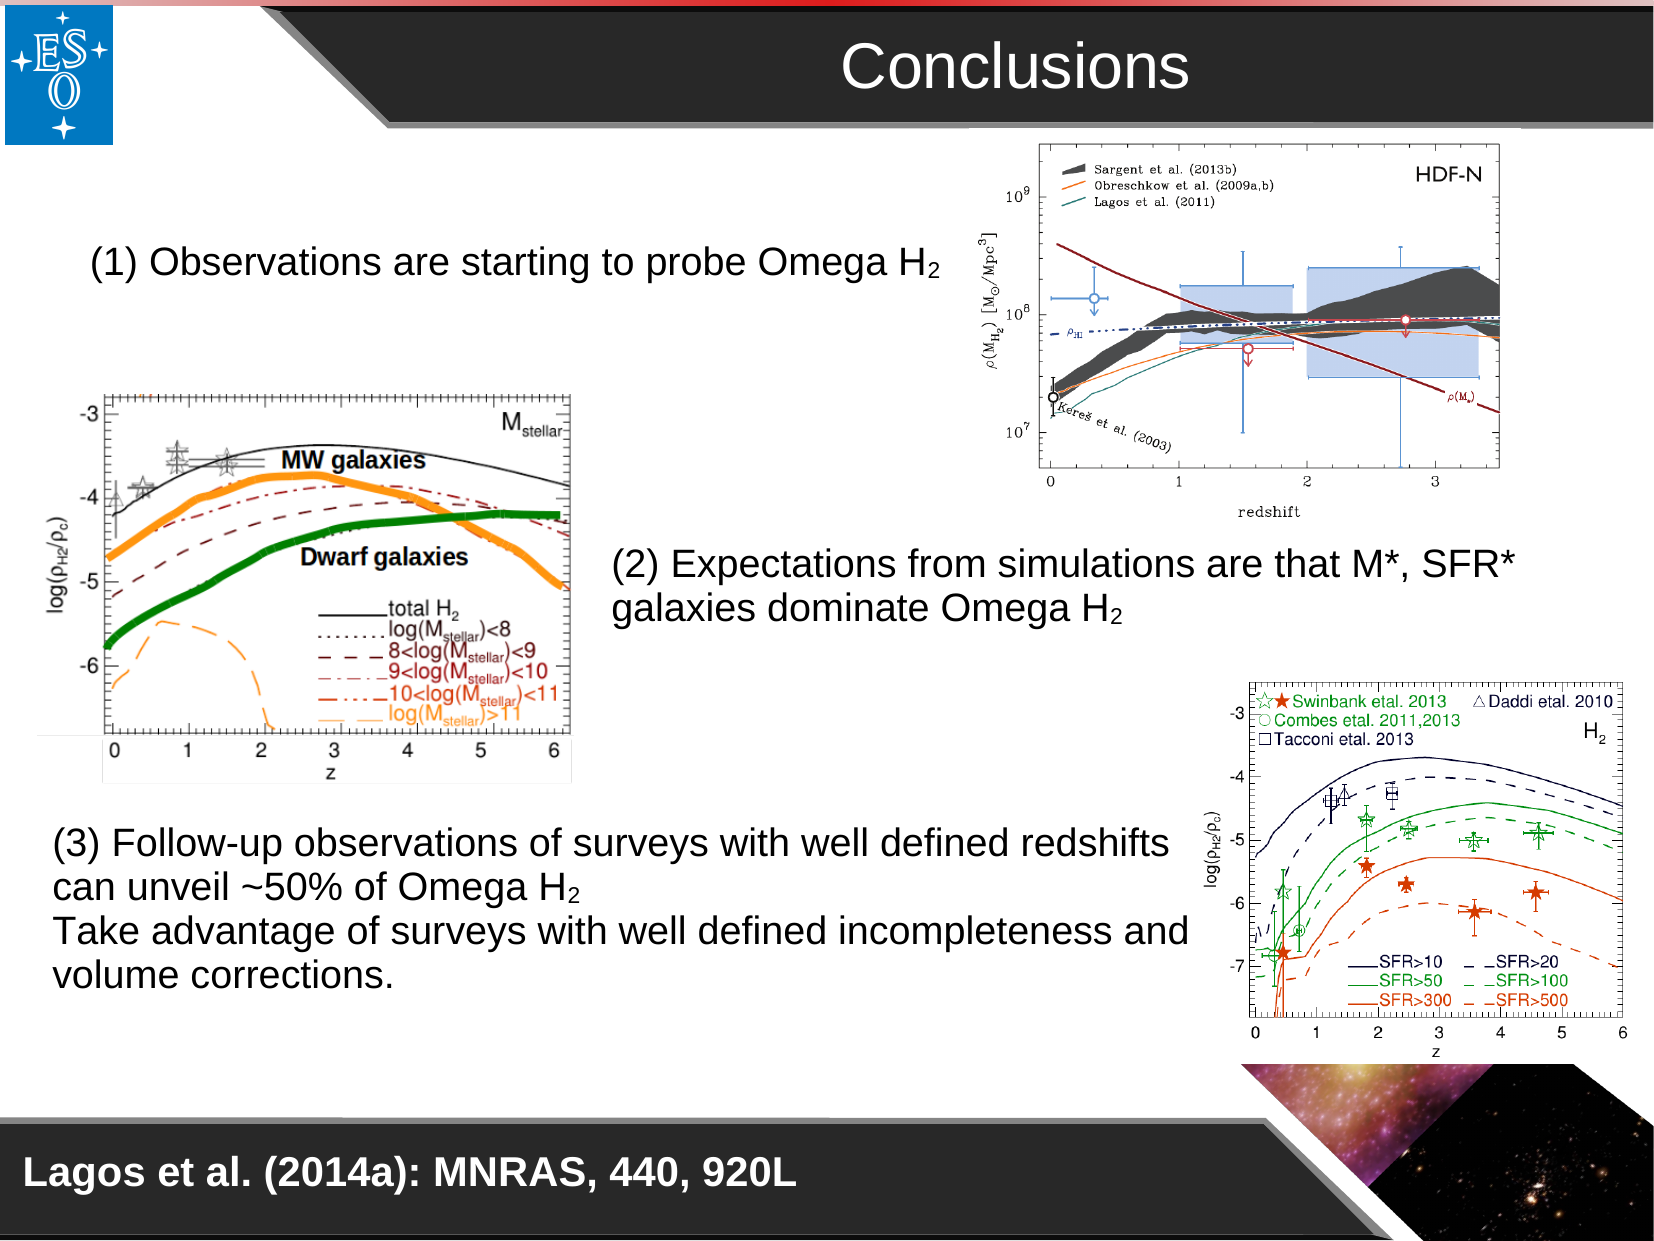

# Conclusions
(1) Observations are starting to probe Omega H2
(2) Expectations from simulations are that M*, SFR* galaxies dominate Omega H2
(3) Follow-up observations of surveys with well defined redshifts
can unveil ~50% of Omega H2
Take advantage of surveys with well defined incompleteness and volume corrections.
Lagos et al. (2014a): MNRAS, 440, 920L